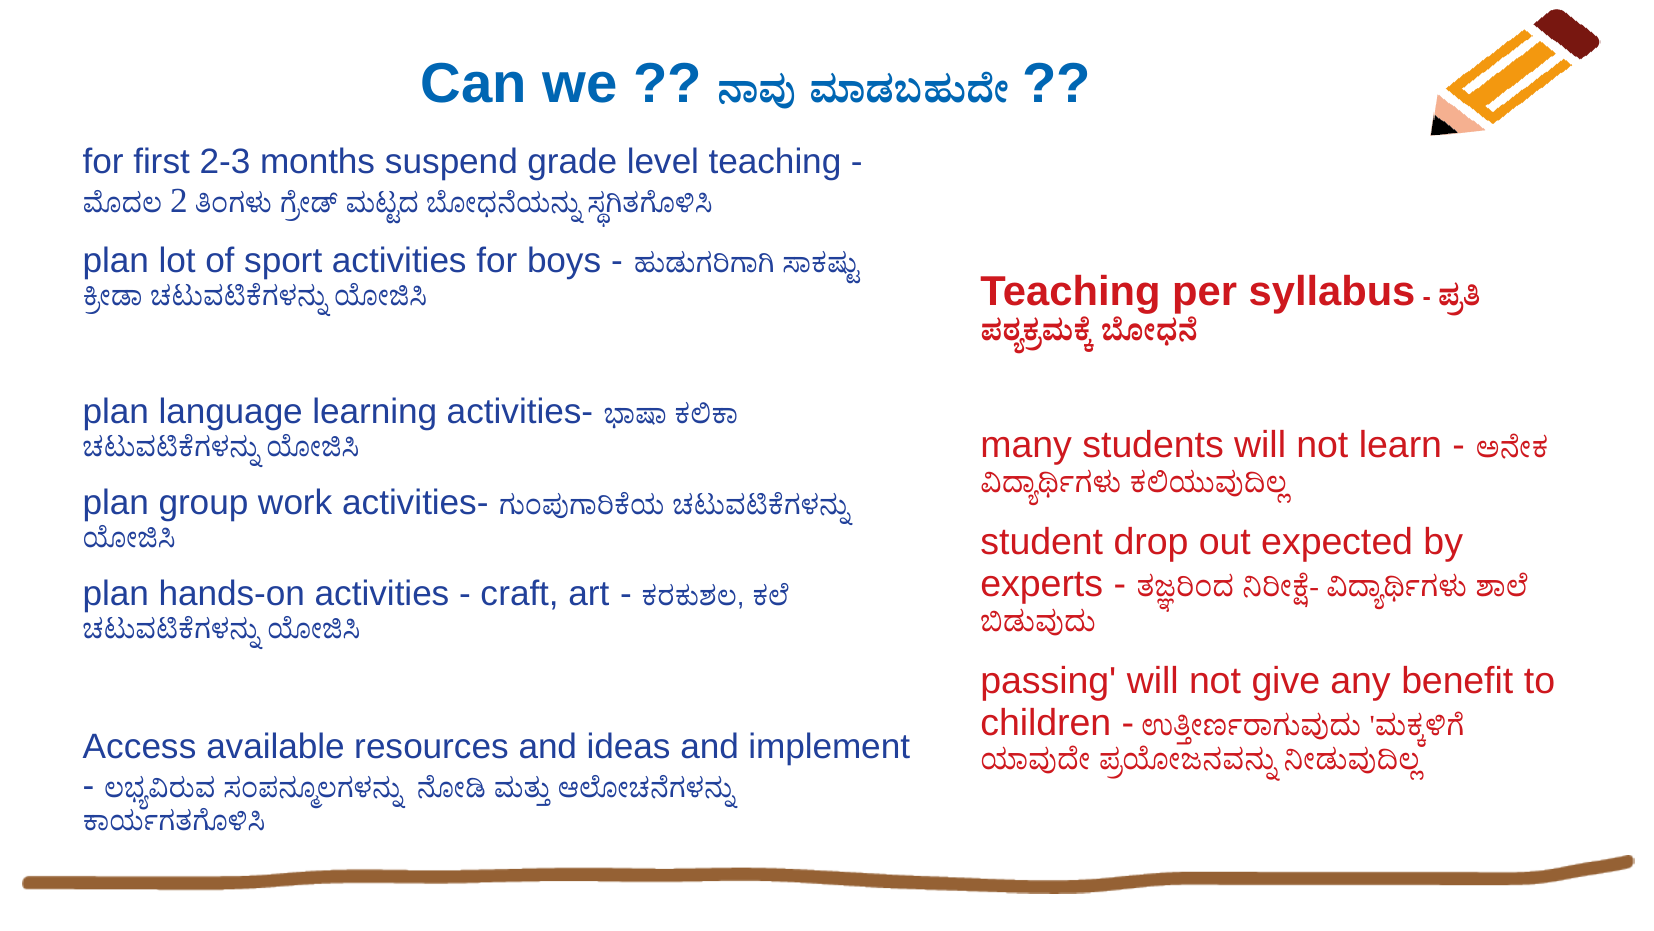

# Can we ?? ನಾವು ಮಾಡಬಹುದೇ ??
for first 2-3 months suspend grade level teaching - ಮೊದಲ 2 ತಿಂಗಳು ಗ್ರೇಡ್ ಮಟ್ಟದ ಬೋಧನೆಯನ್ನು ಸ್ಥಗಿತಗೊಳಿಸಿ
plan lot of sport activities for boys - ಹುಡುಗರಿಗಾಗಿ ಸಾಕಷ್ಟು ಕ್ರೀಡಾ ಚಟುವಟಿಕೆಗಳನ್ನು ಯೋಜಿಸಿ
plan language learning activities- ಭಾಷಾ ಕಲಿಕಾ ಚಟುವಟಿಕೆಗಳನ್ನು ಯೋಜಿಸಿ
plan group work activities- ಗುಂಪುಗಾರಿಕೆಯ ಚಟುವಟಿಕೆಗಳನ್ನು ಯೋಜಿಸಿ
plan hands-on activities - craft, art - ಕರಕುಶಲ, ಕಲೆ ಚಟುವಟಿಕೆಗಳನ್ನು ಯೋಜಿಸಿ
Access available resources and ideas and implement - ಲಭ್ಯವಿರುವ ಸಂಪನ್ಮೂಲಗಳನ್ನು ನೋಡಿ ಮತ್ತು ಆಲೋಚನೆಗಳನ್ನು ಕಾರ್ಯಗತಗೊಳಿಸಿ
Teaching per syllabus - ಪ್ರತಿ ಪಠ್ಯಕ್ರಮಕ್ಕೆ ಬೋಧನೆ
many students will not learn - ಅನೇಕ ವಿದ್ಯಾರ್ಥಿಗಳು ಕಲಿಯುವುದಿಲ್ಲ
student drop out expected by experts - ತಜ್ಞರಿಂದ ನಿರೀಕ್ಷೆ- ವಿದ್ಯಾರ್ಥಿಗಳು ಶಾಲೆ ಬಿಡುವುದು
passing' will not give any benefit to children - ಉತ್ತೀರ್ಣರಾಗುವುದು 'ಮಕ್ಕಳಿಗೆ ಯಾವುದೇ ಪ್ರಯೋಜನವನ್ನು ನೀಡುವುದಿಲ್ಲ